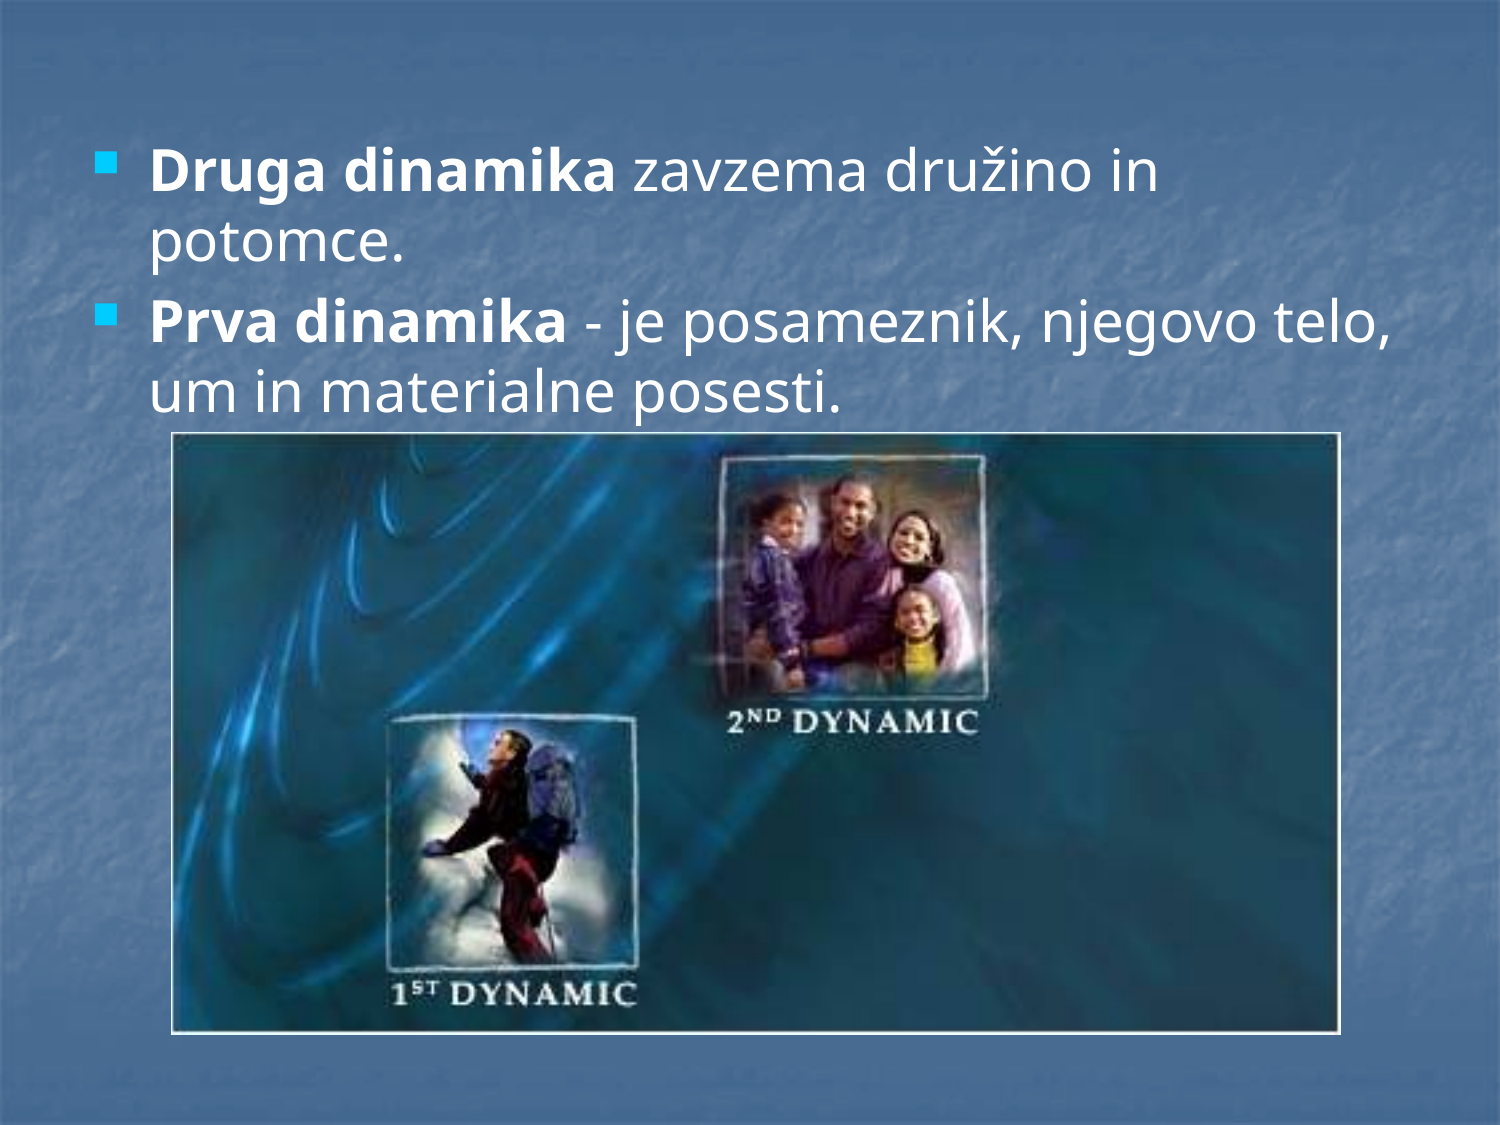

# Druga dinamika zavzema družino in potomce.
Prva dinamika - je posameznik, njegovo telo, um in materialne posesti.